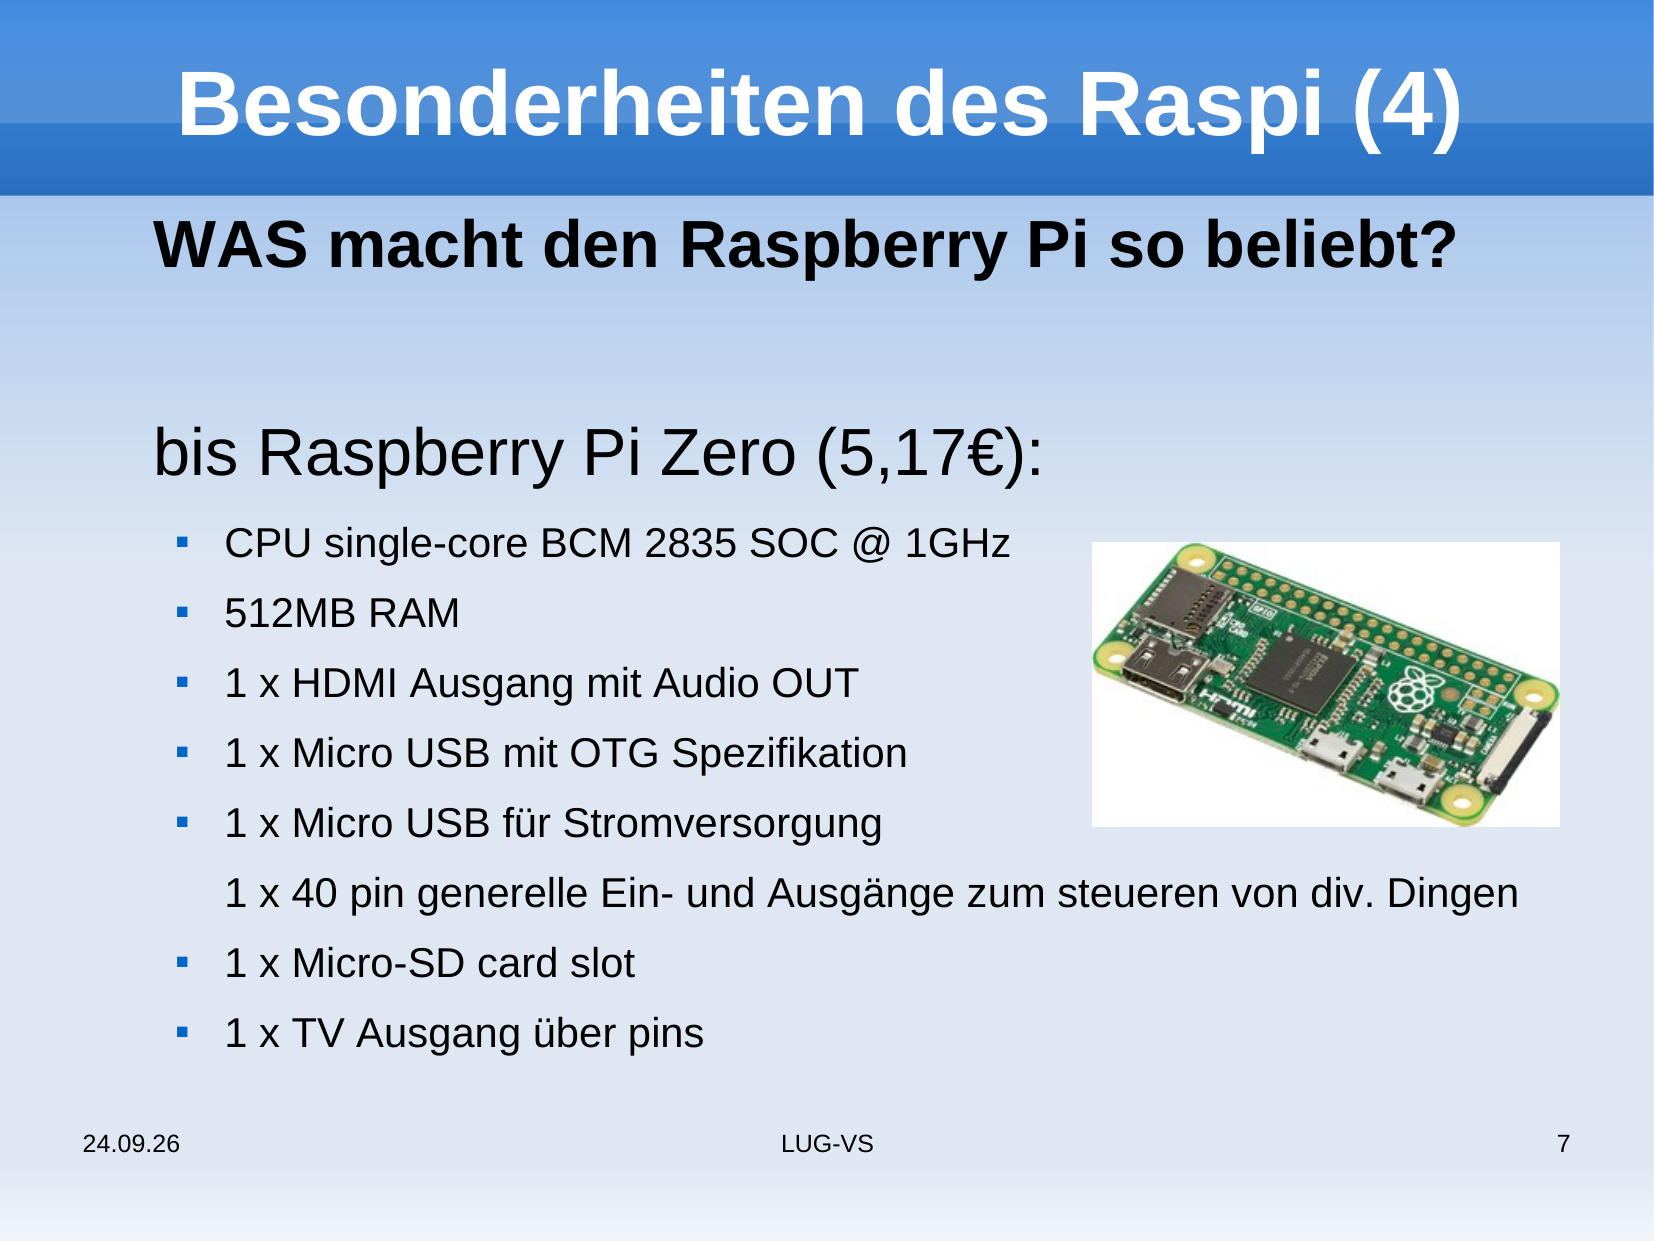

# Besonderheiten des Raspi (4)
WAS macht den Raspberry Pi so beliebt?
bis Raspberry Pi Zero (5,17€):
CPU single-core BCM 2835 SOC @ 1GHz
512MB RAM
1 x HDMI Ausgang mit Audio OUT
1 x Micro USB mit OTG Spezifikation
1 x Micro USB für Stromversorgung
1 x 40 pin generelle Ein- und Ausgänge zum steueren von div. Dingen
1 x Micro-SD card slot
1 x TV Ausgang über pins
LUG-VS
7